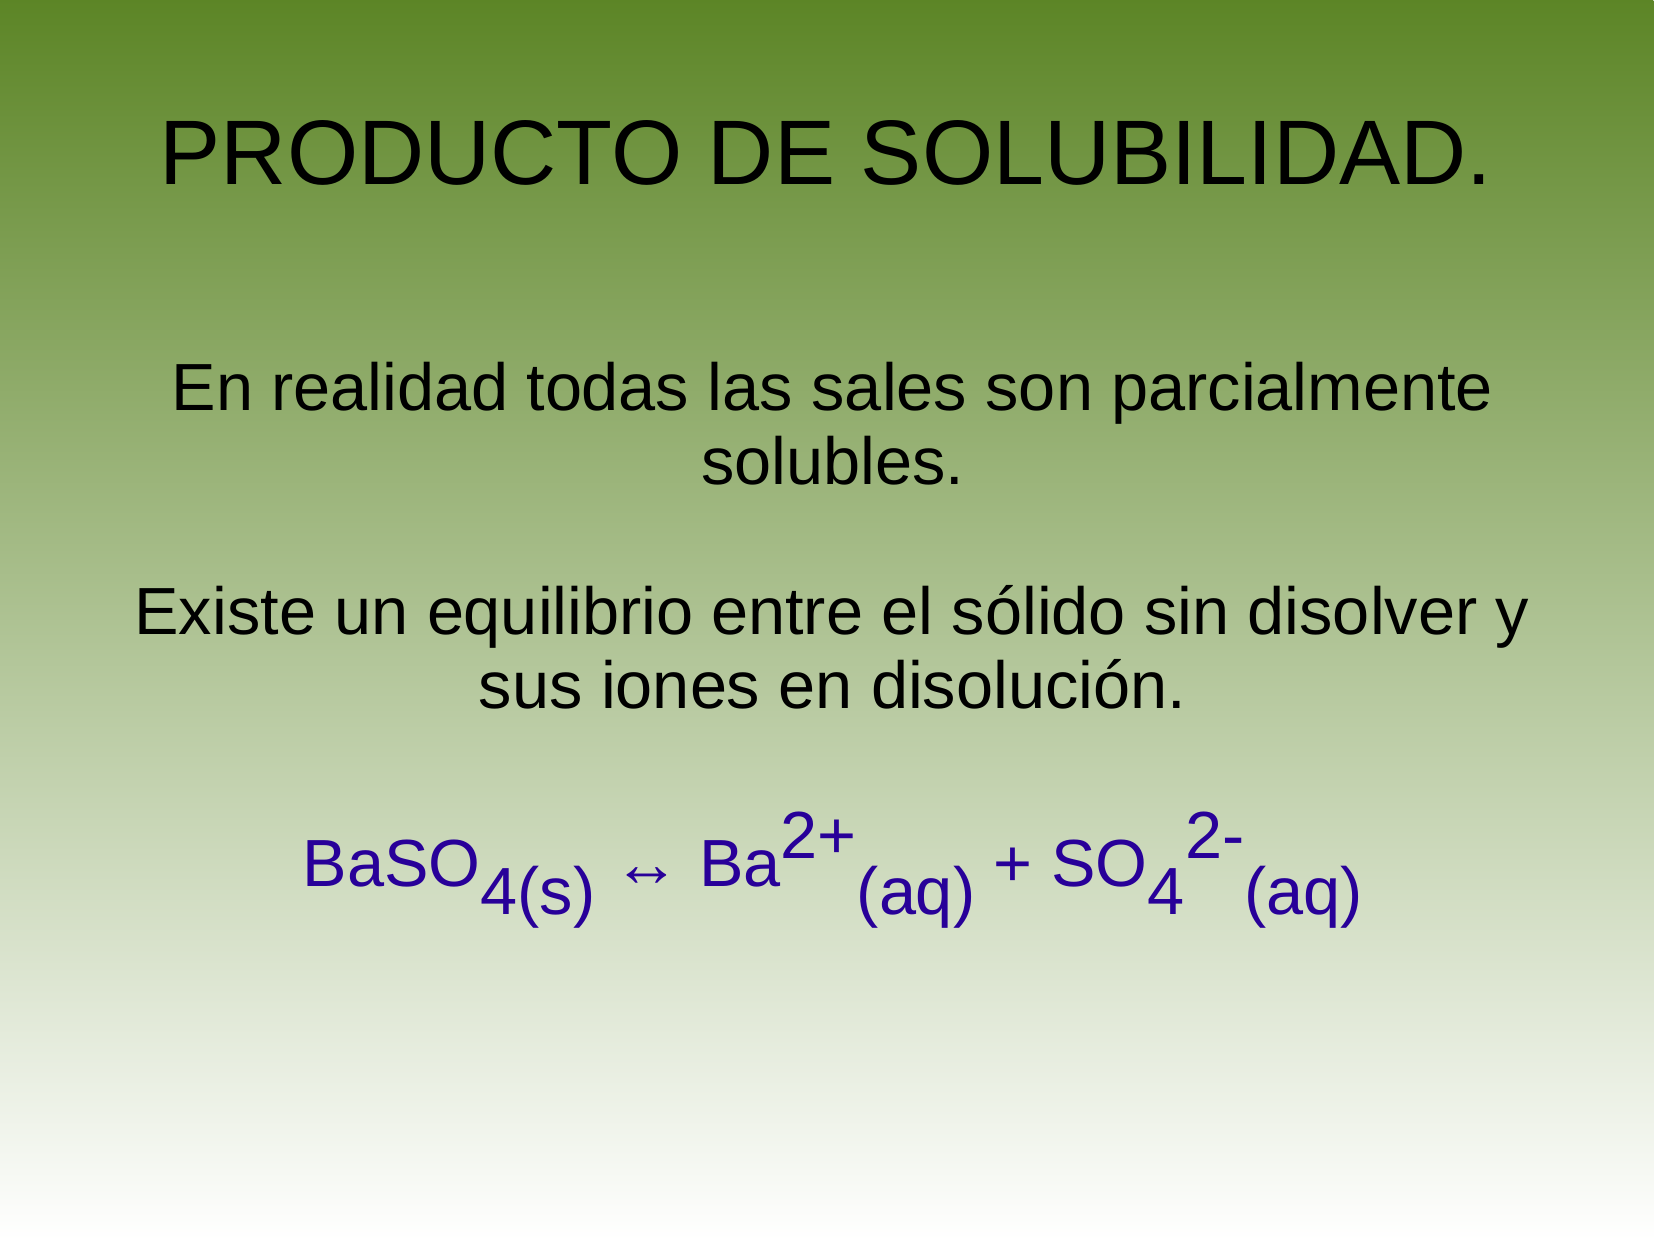

# PRODUCTO DE SOLUBILIDAD.
En realidad todas las sales son parcialmente solubles.
Existe un equilibrio entre el sólido sin disolver y sus iones en disolución.
BaSO4(s) ↔ Ba2+(aq) + SO42-(aq)